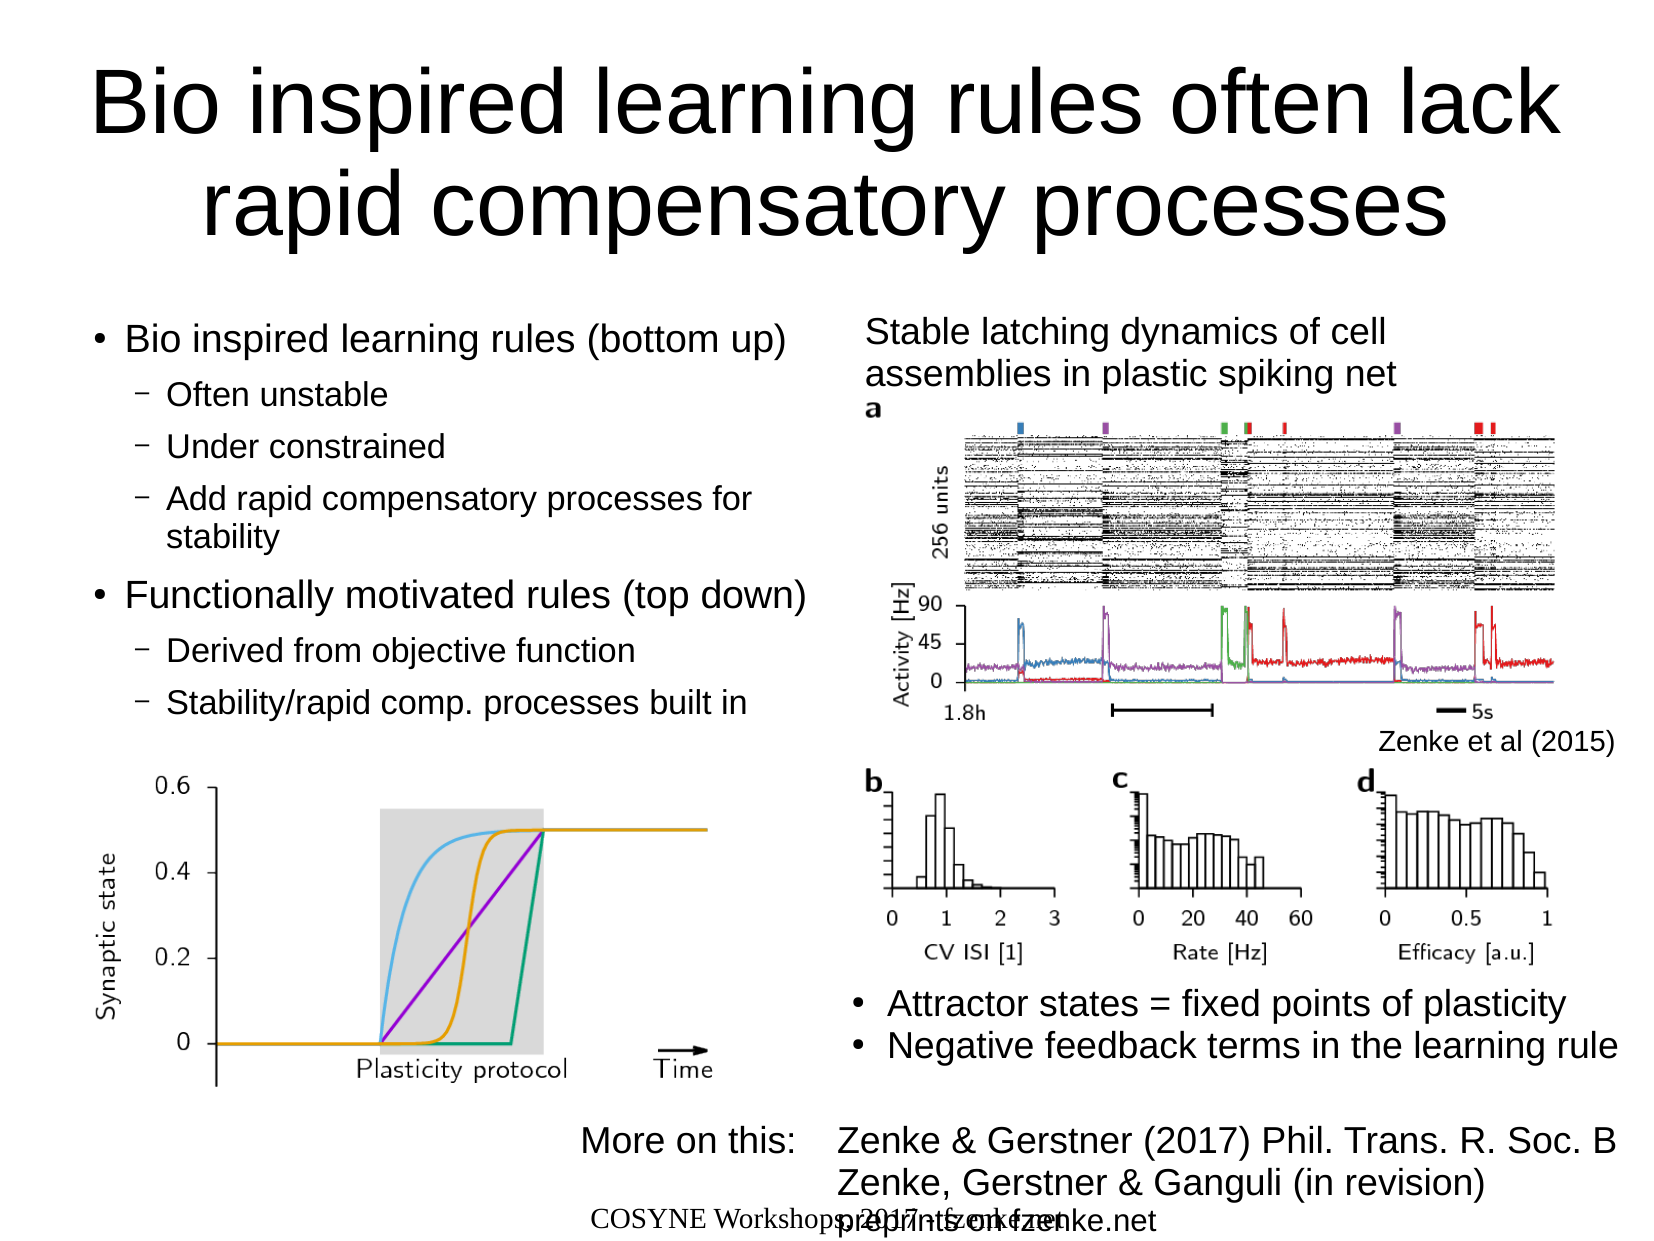

# Bio inspired learning rules often lack rapid compensatory processes
Stable latching dynamics of cell assemblies in plastic spiking net
Bio inspired learning rules (bottom up)
Often unstable
Under constrained
Add rapid compensatory processes for stability
Functionally motivated rules (top down)
Derived from objective function
Stability/rapid comp. processes built in
Zenke et al (2015)
Attractor states = fixed points of plasticity
Negative feedback terms in the learning rule
More on this:
Zenke & Gerstner (2017) Phil. Trans. R. Soc. B
Zenke, Gerstner & Ganguli (in revision)
preprints on fzenke.net
COSYNE Workshops, 2017 - fzenke.net